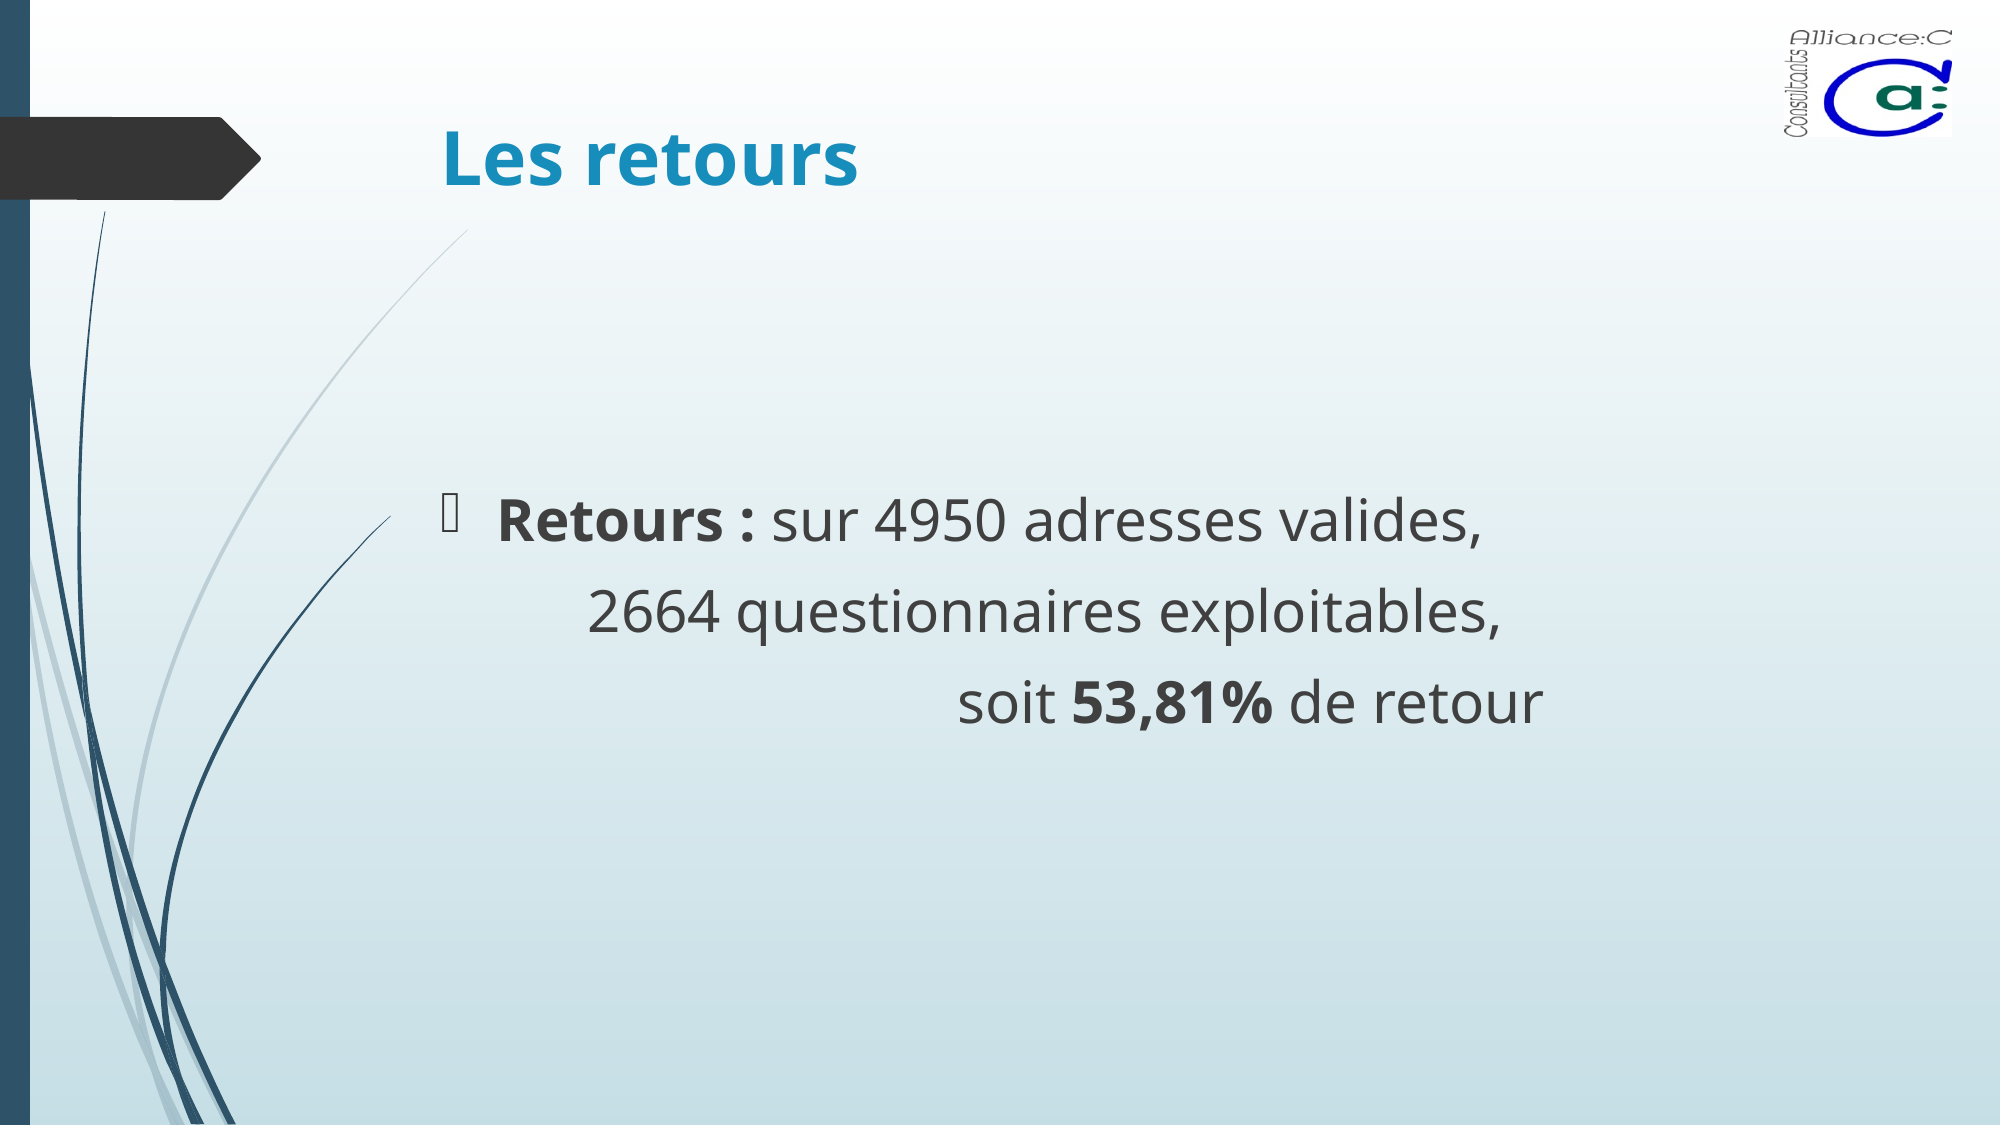

# Les retours
Retours : sur 4950 adresses valides,
		2664 questionnaires exploitables,
							soit 53,81% de retour